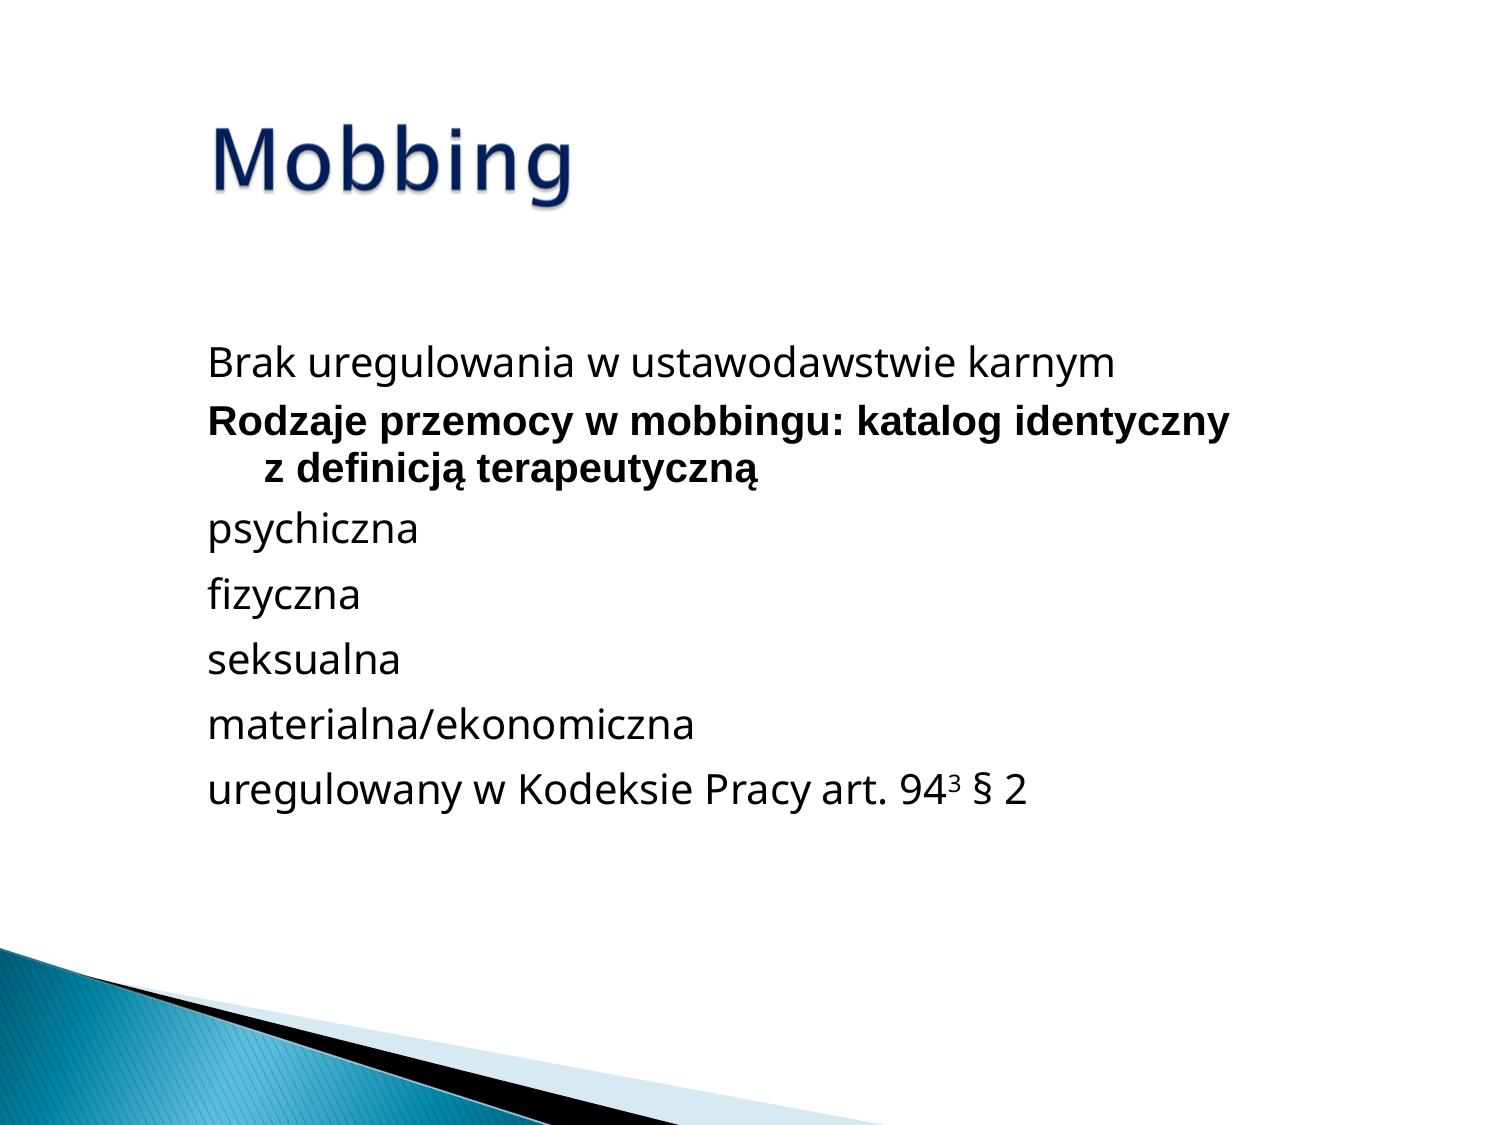

# Brak uregulowania w ustawodawstwie karnym
Rodzaje przemocy w mobbingu: katalog identyczny z definicją terapeutyczną
psychiczna
fizyczna
seksualna
materialna/ekonomiczna
uregulowany w Kodeksie Pracy art. 943 § 2